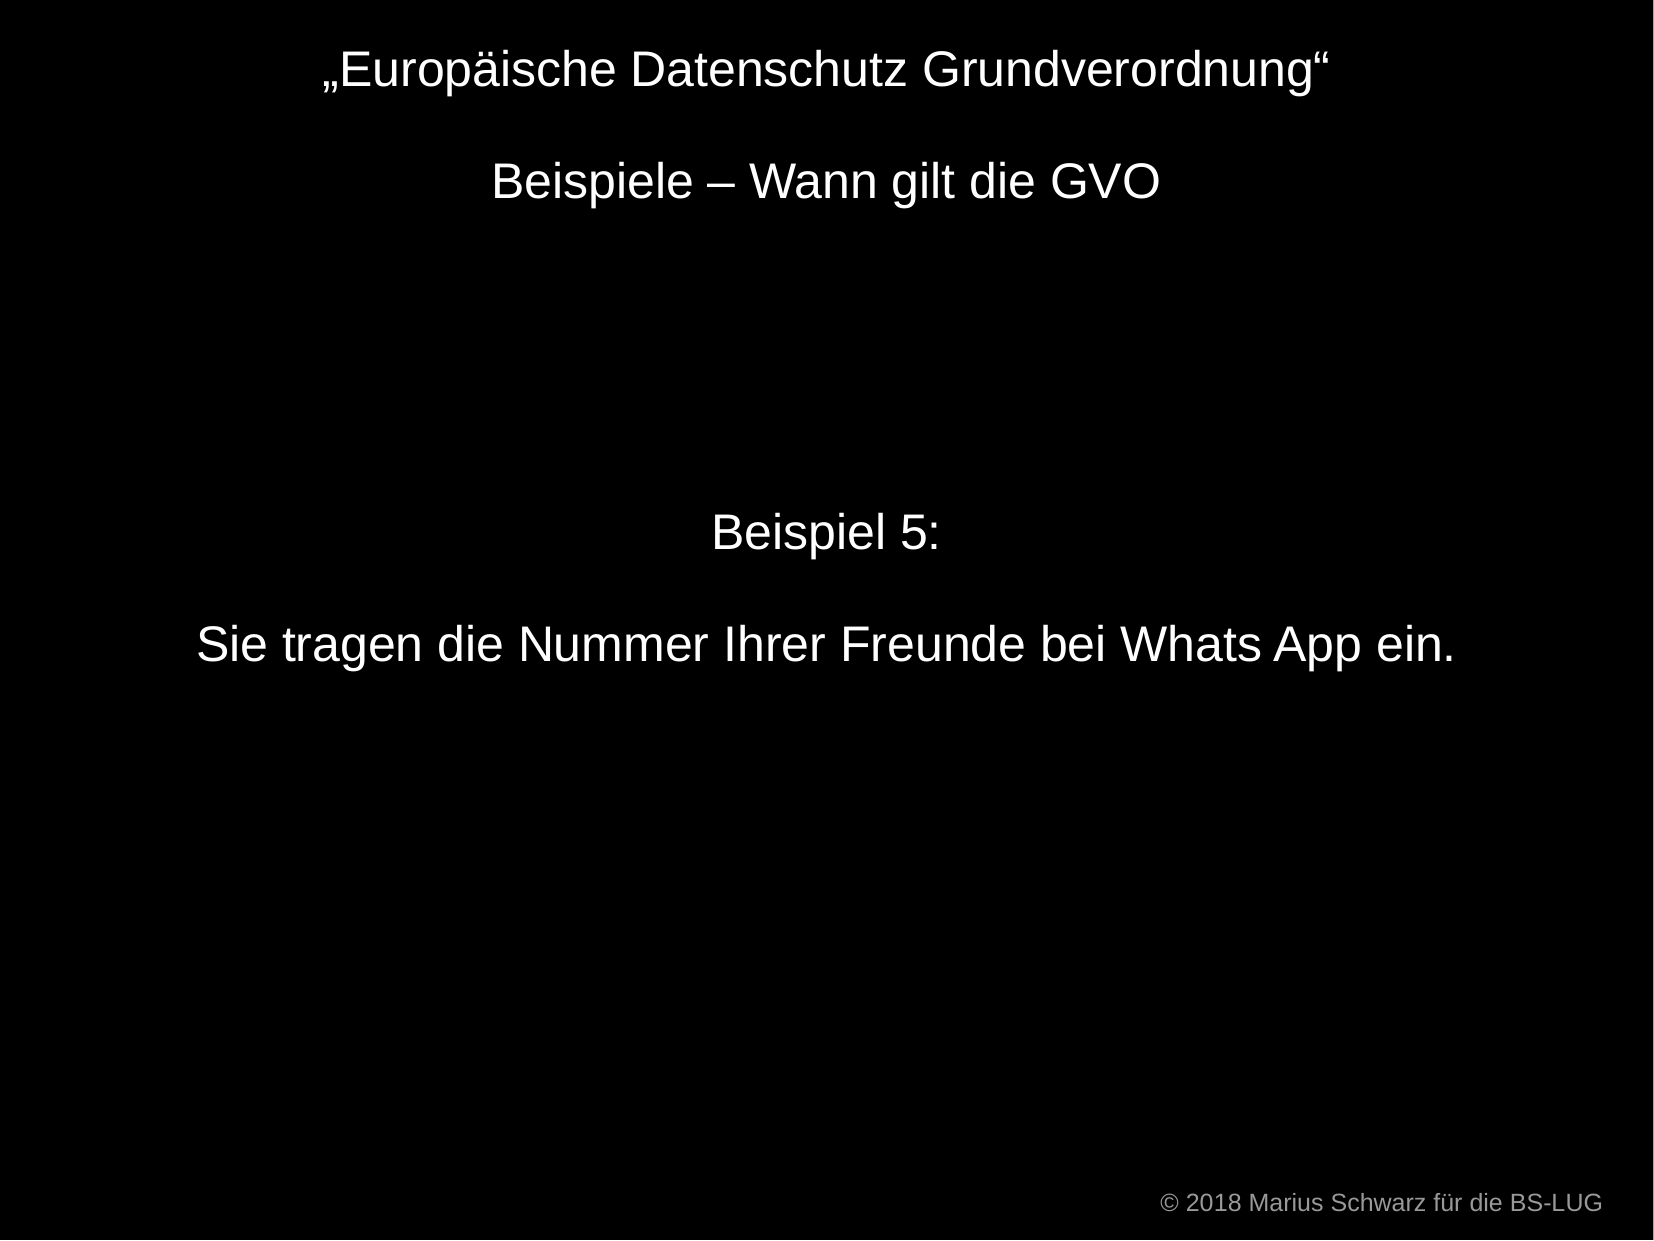

# „Europäische Datenschutz Grundverordnung“ Beispiele – Wann gilt die GVO
Beispiel 5:
Sie tragen die Nummer Ihrer Freunde bei Whats App ein.
© 2018 Marius Schwarz für die BS-LUG